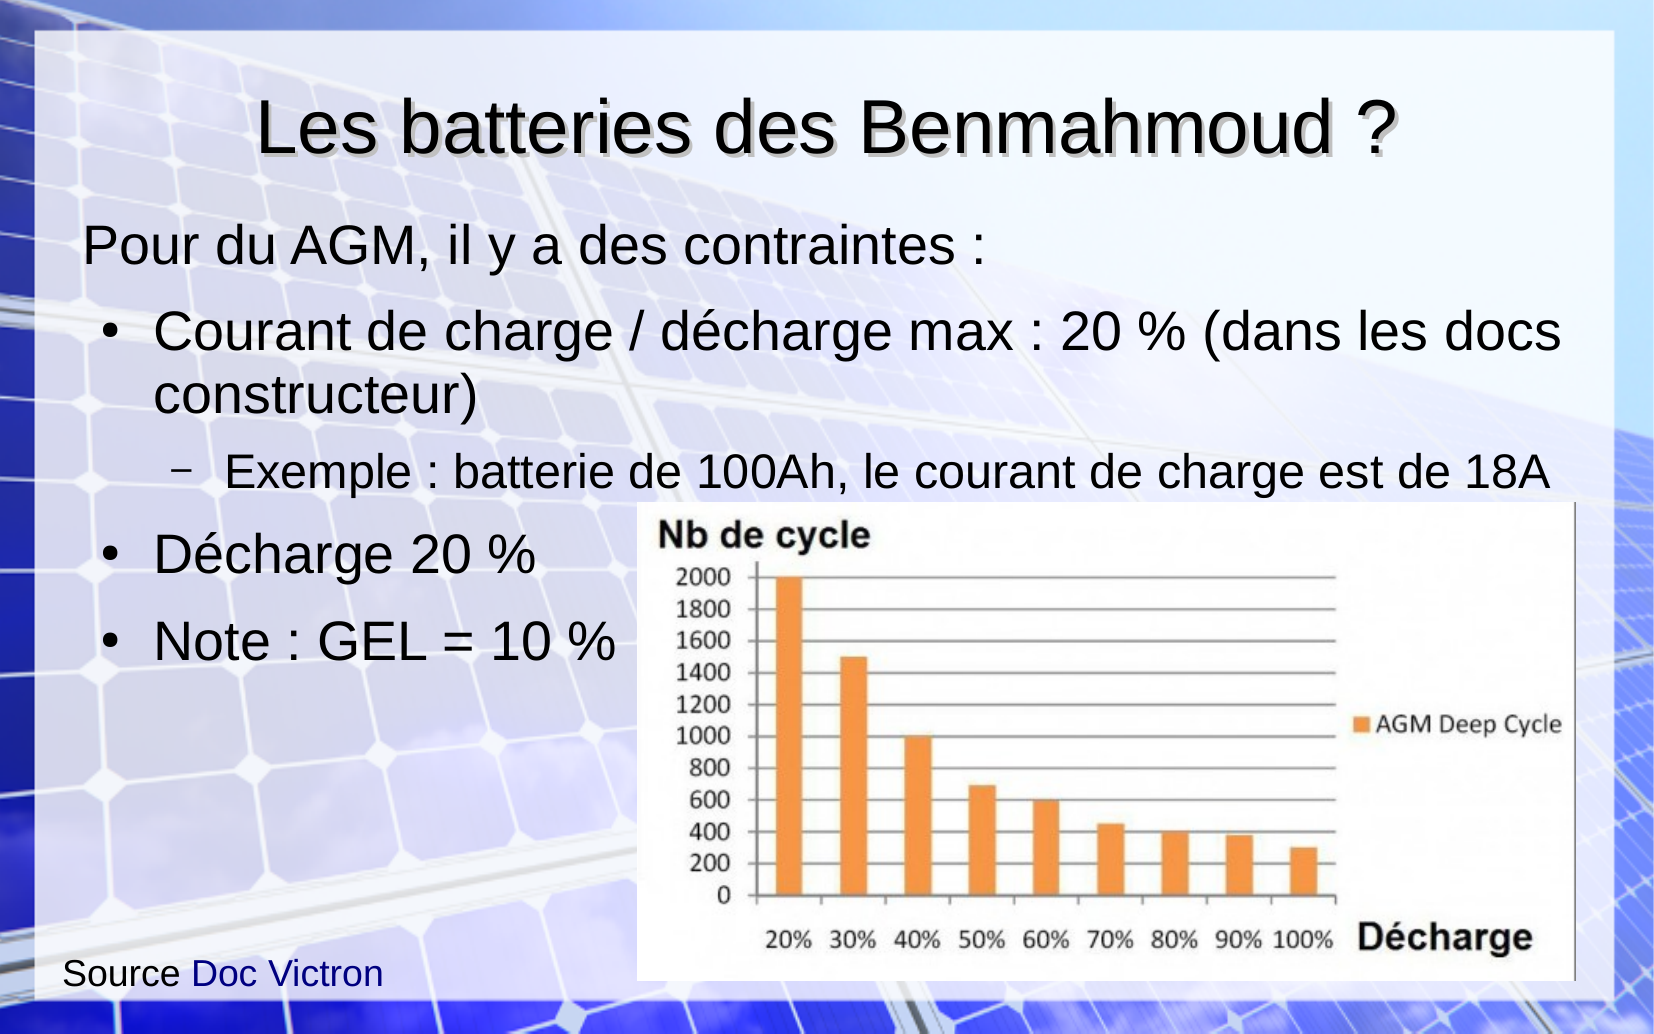

# Les batteries des Benmahmoud ?
Pour du AGM, il y a des contraintes :
Courant de charge / décharge max : 20 % (dans les docs constructeur)
Exemple : batterie de 100Ah, le courant de charge est de 18A
Décharge 20 %
Note : GEL = 10 %
Source Doc Victron